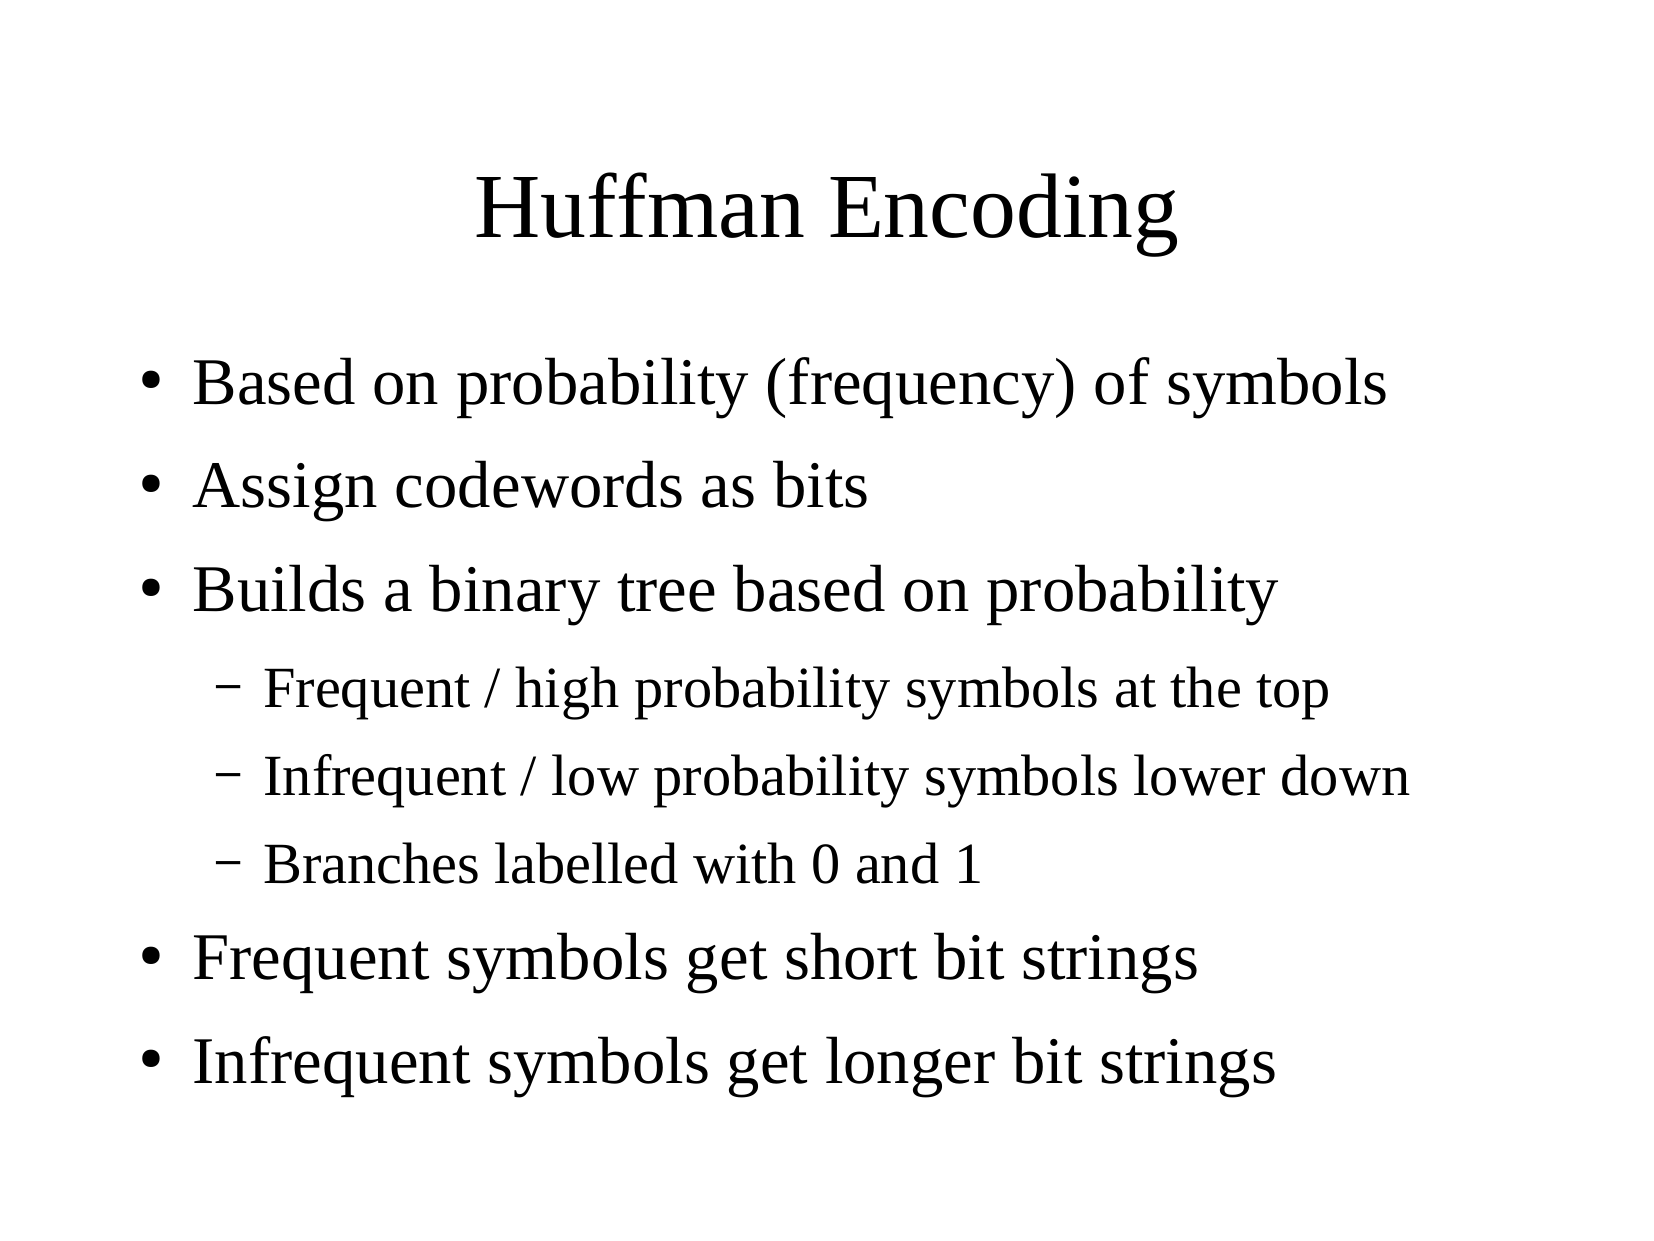

# Huffman Encoding
Based on probability (frequency) of symbols
Assign codewords as bits
Builds a binary tree based on probability
Frequent / high probability symbols at the top
Infrequent / low probability symbols lower down
Branches labelled with 0 and 1
Frequent symbols get short bit strings
Infrequent symbols get longer bit strings